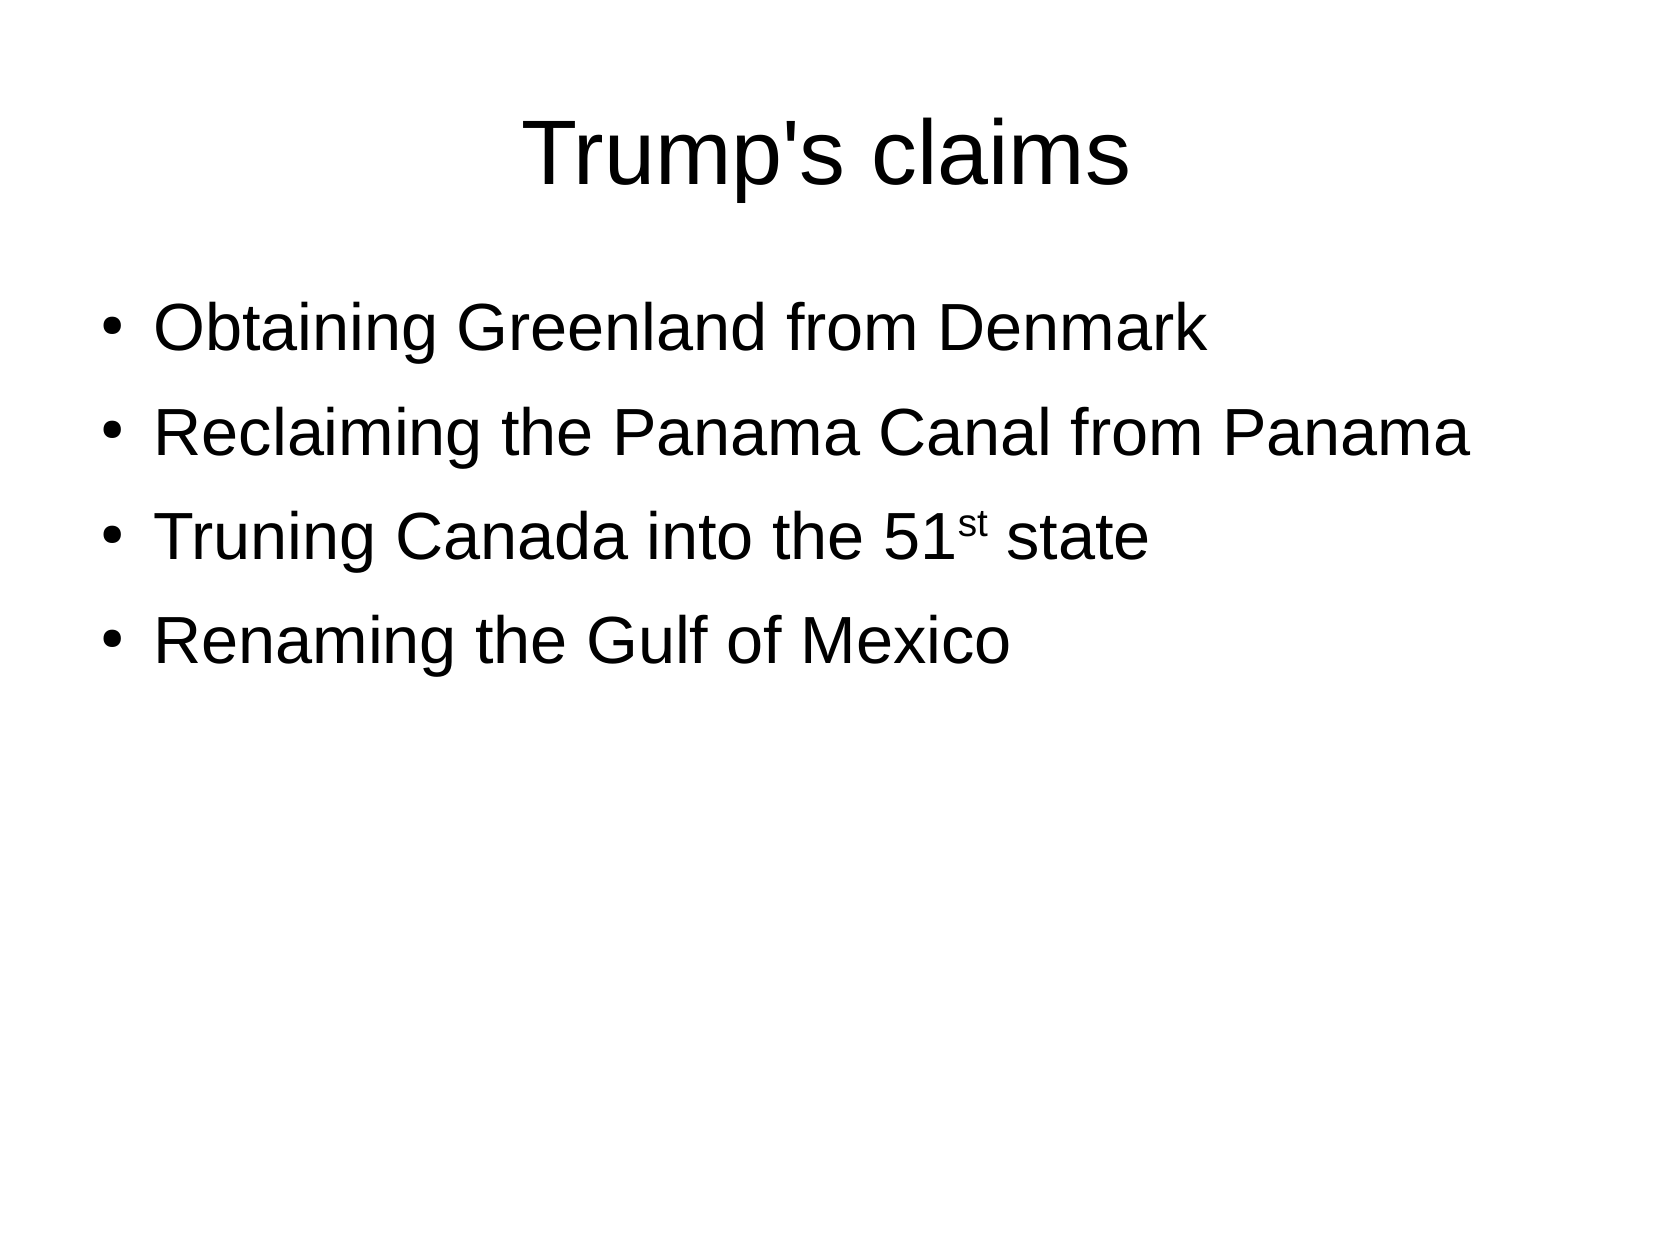

# Trump's claims
Obtaining Greenland from Denmark
Reclaiming the Panama Canal from Panama
Truning Canada into the 51st state
Renaming the Gulf of Mexico